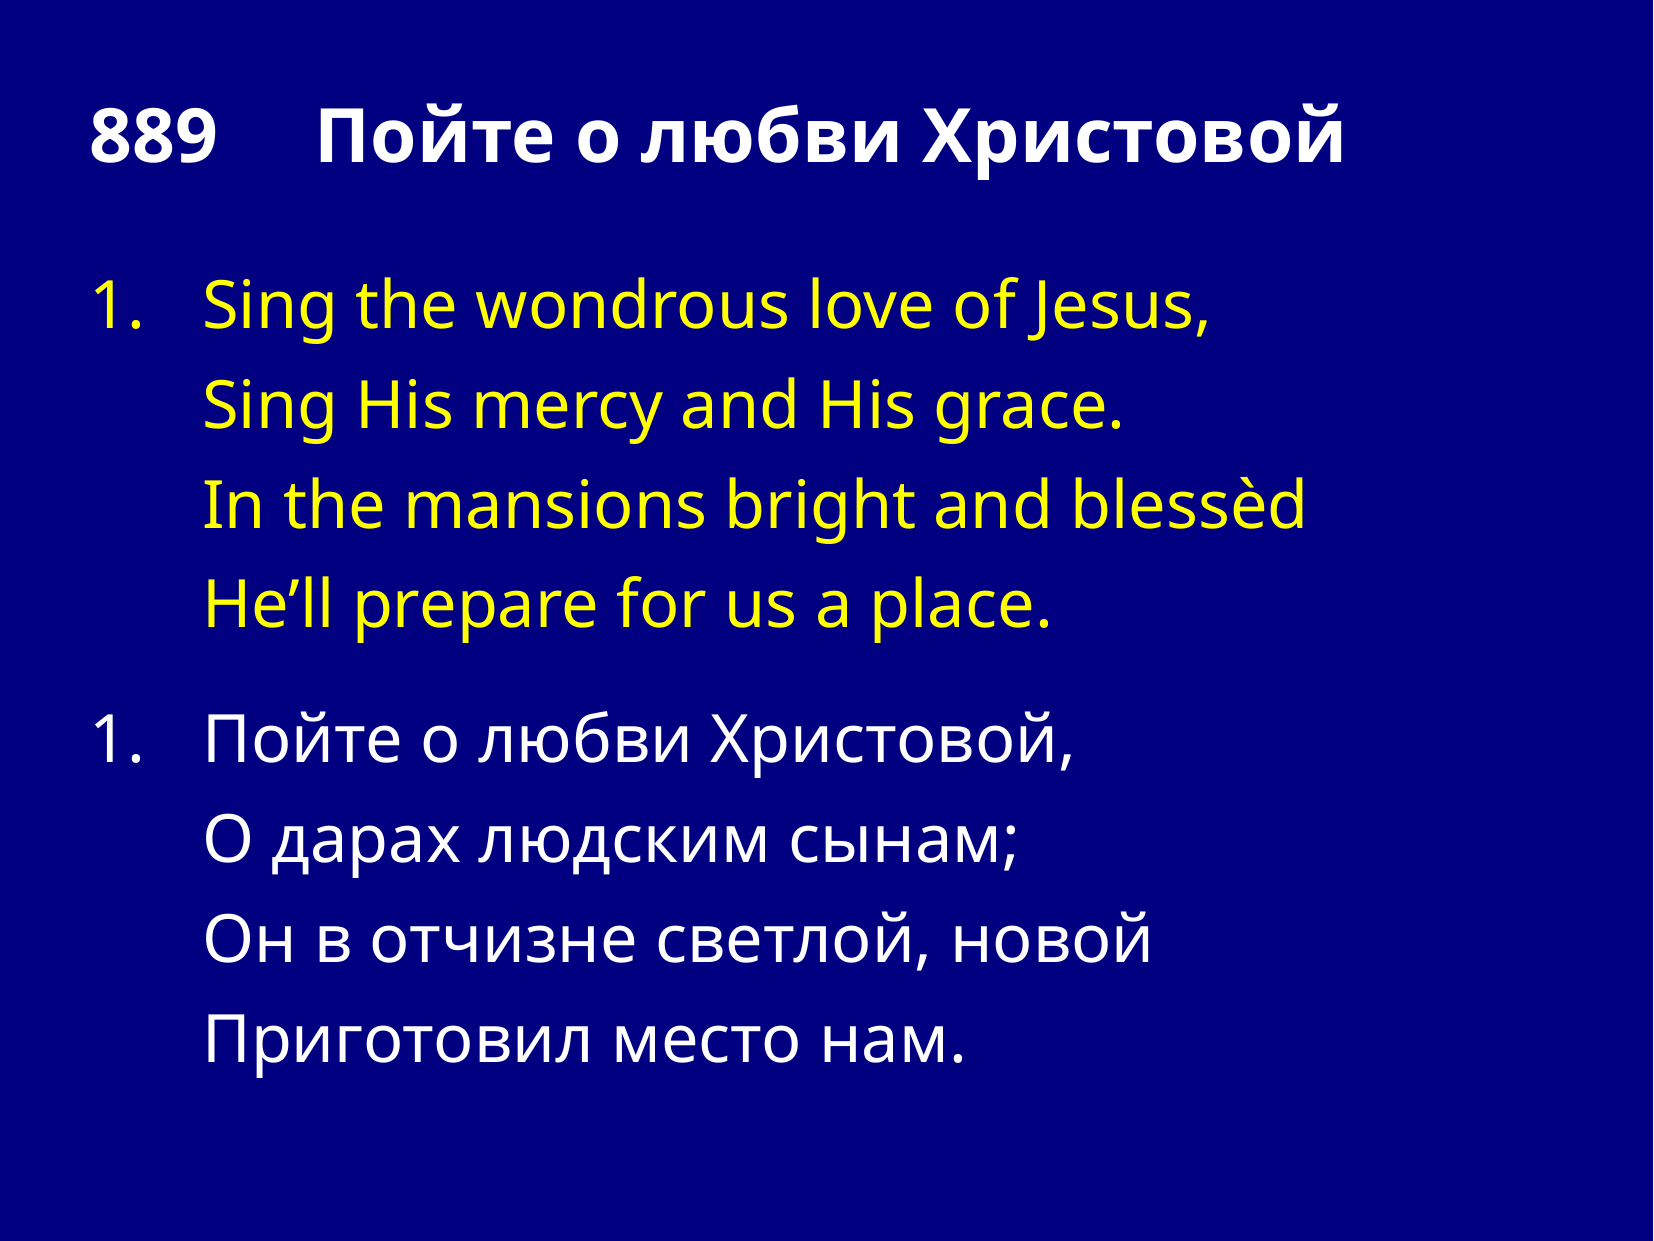

889	Пойте о любви Христовой
1.	Sing the wondrous love of Jesus,
	Sing His mercy and His grace.
	In the mansions bright and blessèd
	He’ll prepare for us a place.
1.	Пойте о любви Христовой,
	О дарах людским сынам;
	Он в отчизне светлой, новой
	Приготовил место нам.